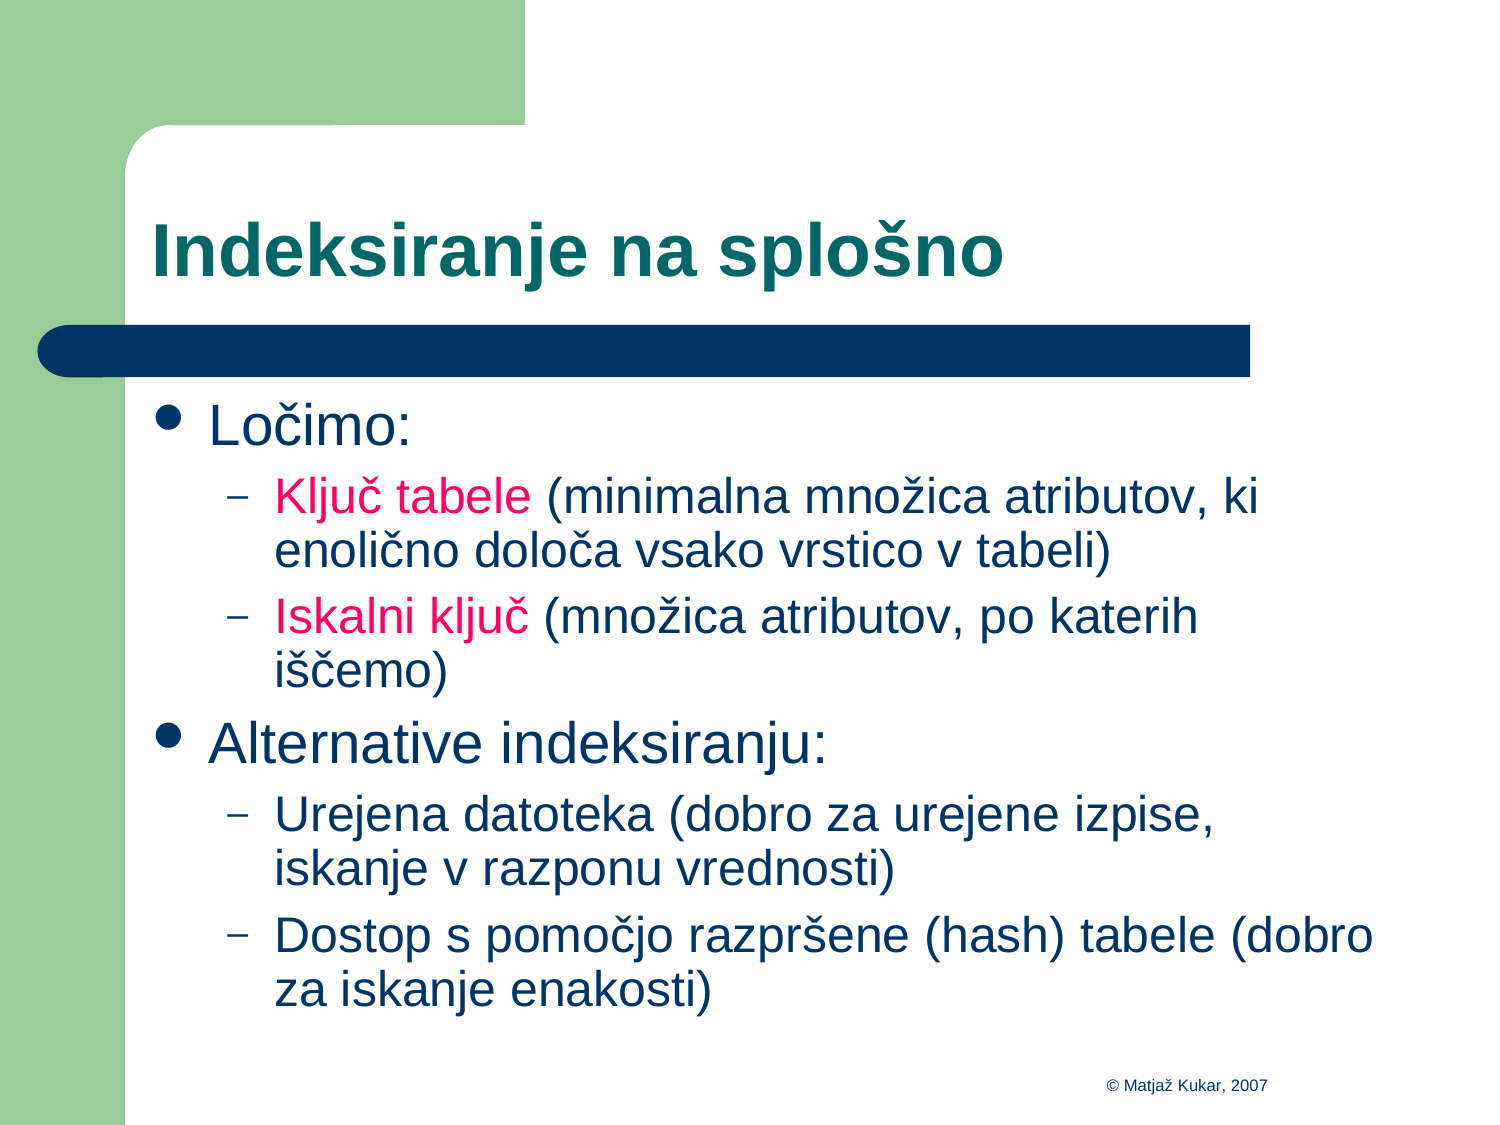

# Indeksiranje na splošno
Ločimo:
Ključ tabele (minimalna množica atributov, ki enolično določa vsako vrstico v tabeli)
Iskalni ključ (množica atributov, po katerih iščemo)
Alternative indeksiranju:
Urejena datoteka (dobro za urejene izpise, iskanje v razponu vrednosti)
Dostop s pomočjo razpršene (hash) tabele (dobro za iskanje enakosti)
© Matjaž Kukar, 2007